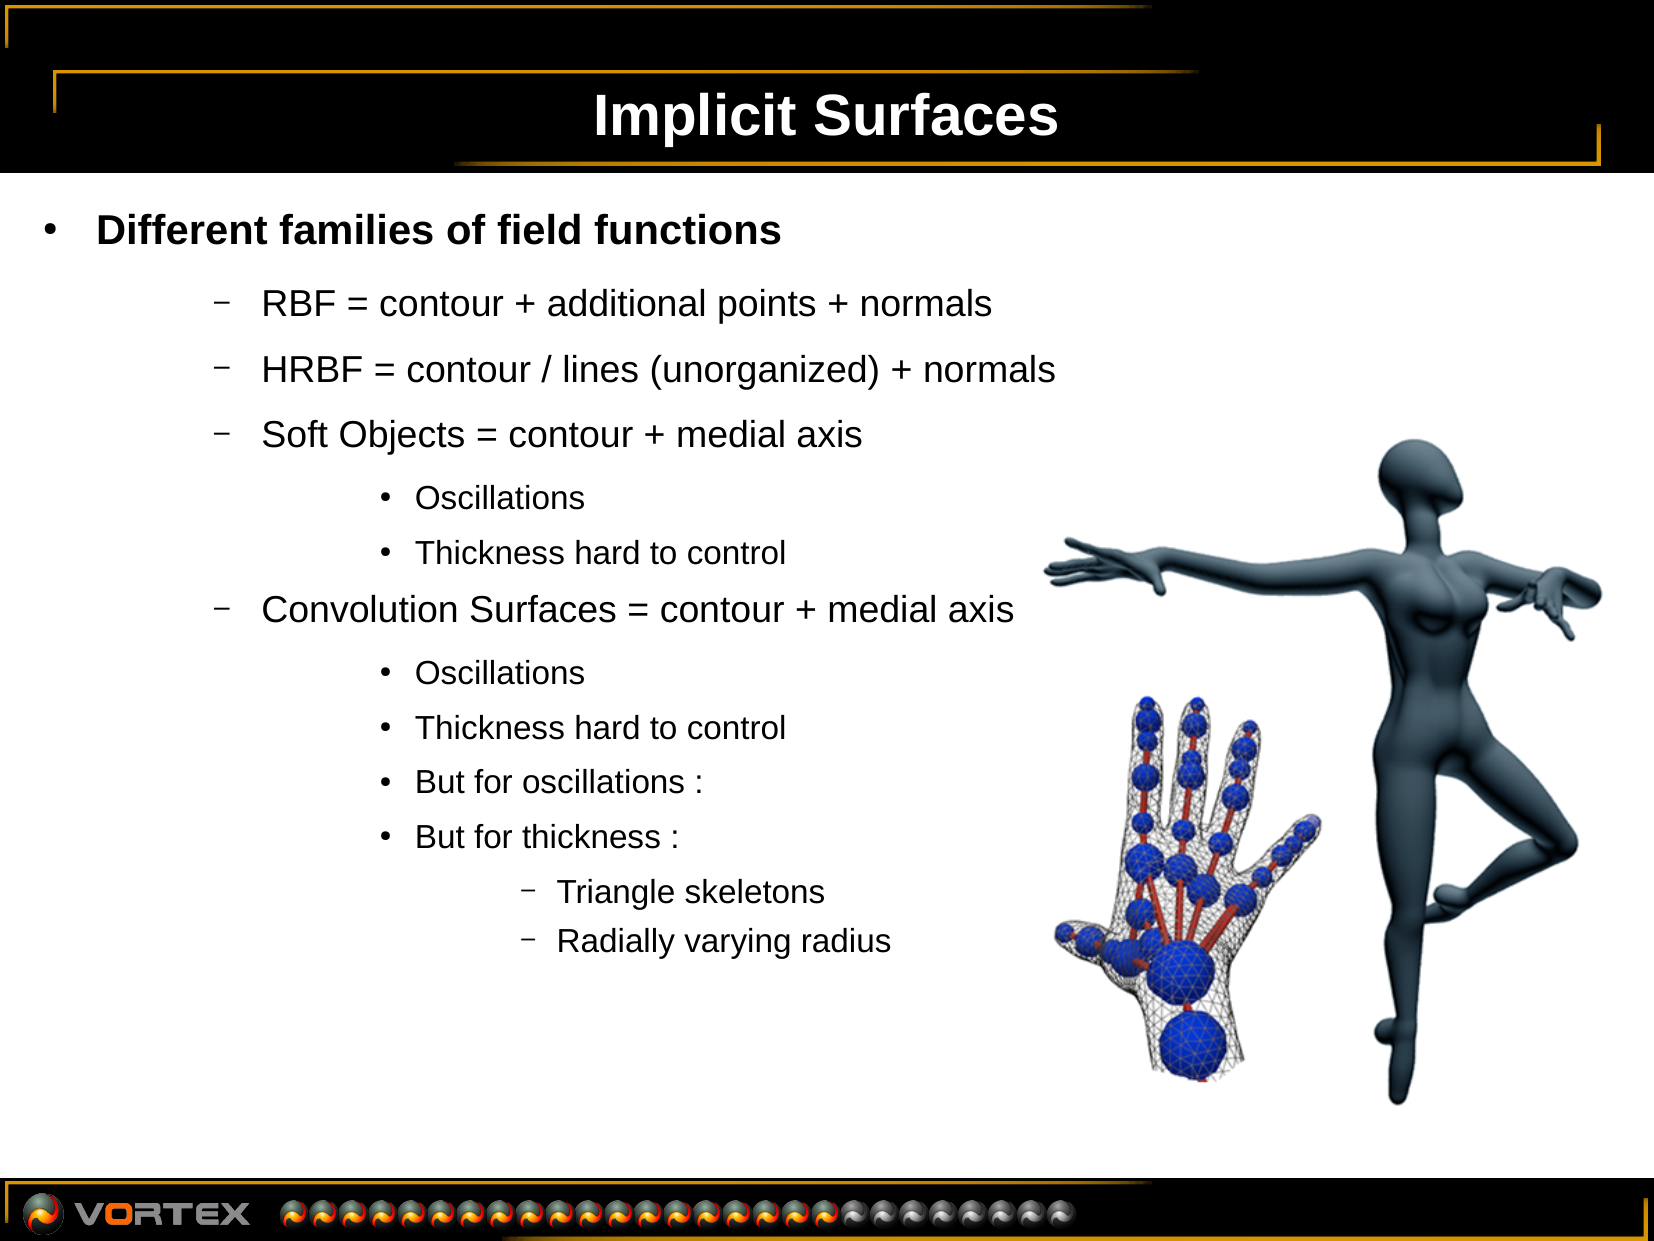

# Implicit Surfaces
Different families of field functions
RBF = contour + additional points + normals
HRBF = contour / lines (unorganized) + normals
Soft Objects = contour + medial axis
Oscillations
Thickness hard to control
Convolution Surfaces = contour + medial axis
Oscillations
Thickness hard to control
But for oscillations :
But for thickness :
Triangle skeletons
Radially varying radius